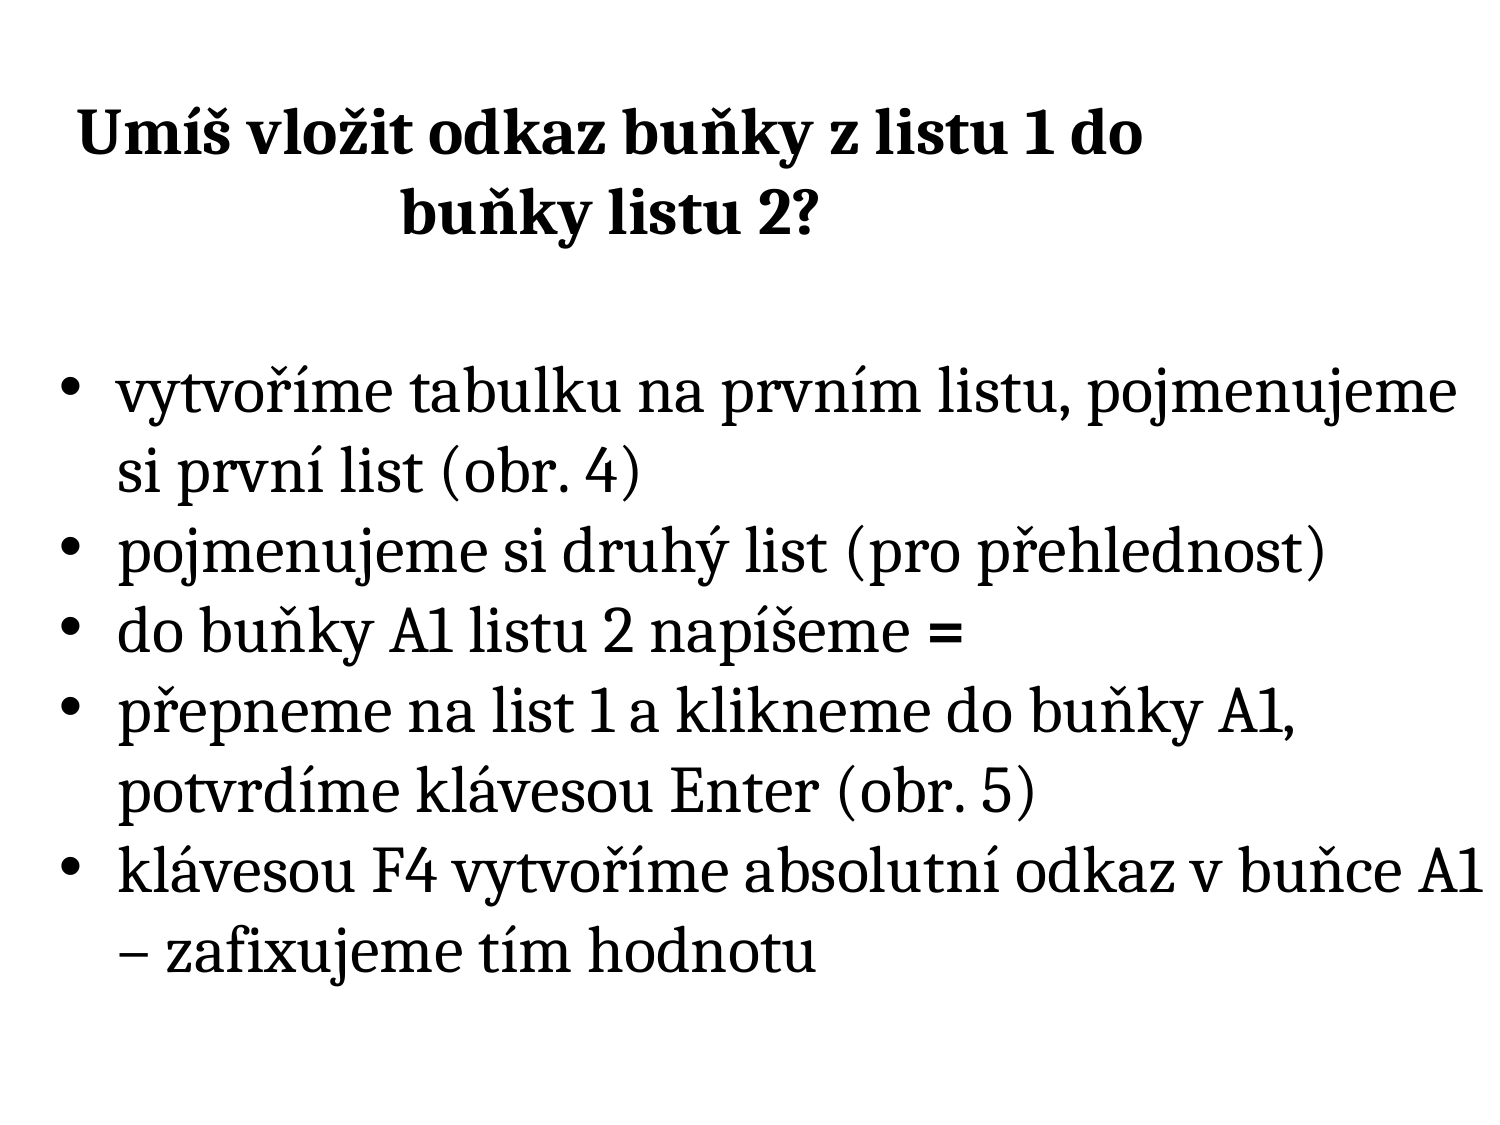

# Umíš vložit odkaz buňky z listu 1 do buňky listu 2?
vytvoříme tabulku na prvním listu, pojmenujeme si první list (obr. 4)
pojmenujeme si druhý list (pro přehlednost)
do buňky A1 listu 2 napíšeme =
přepneme na list 1 a klikneme do buňky A1, potvrdíme klávesou Enter (obr. 5)
klávesou F4 vytvoříme absolutní odkaz v buňce A1 – zafixujeme tím hodnotu